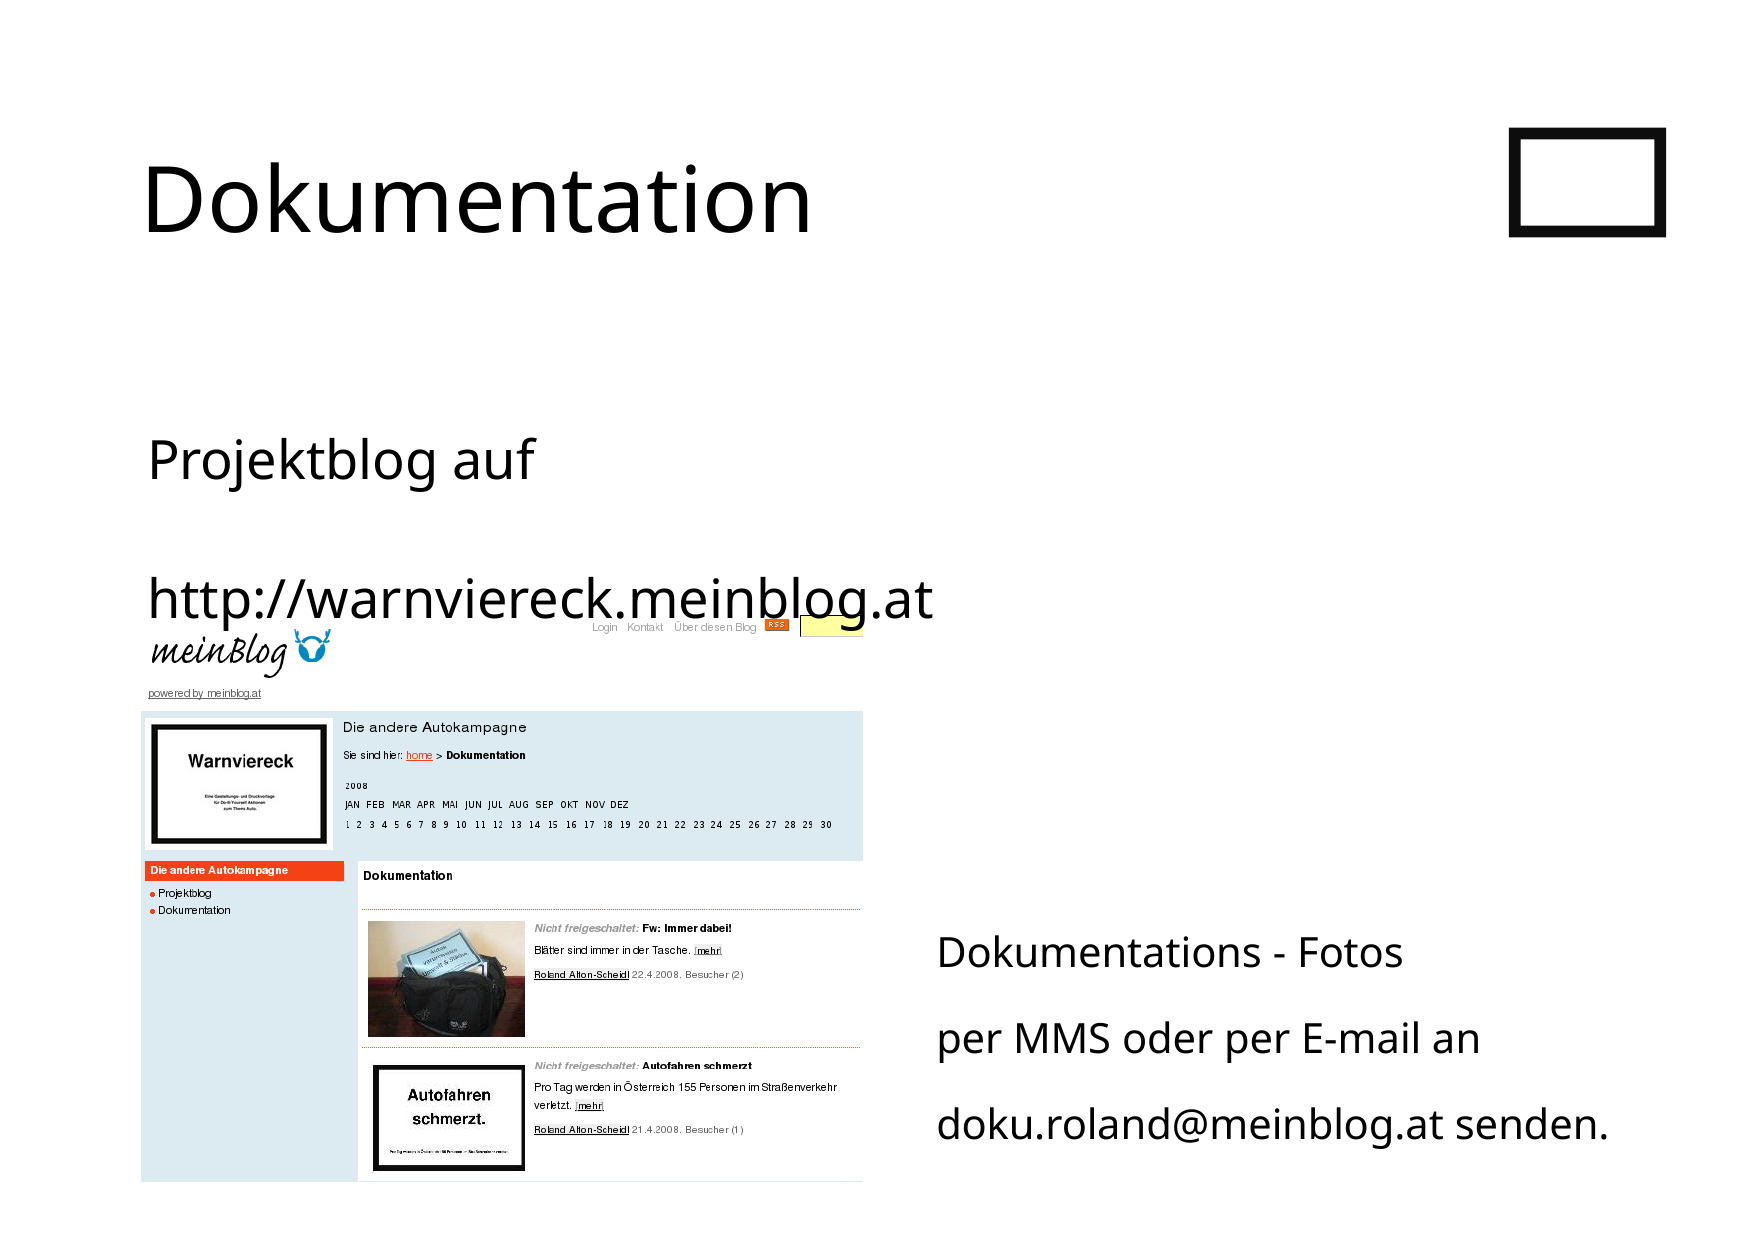

# Dokumentation
Projektblog auf
http://warnviereck.meinblog.at
Dokumentations - Fotos
per MMS oder per E-mail an
doku.roland@meinblog.at senden.